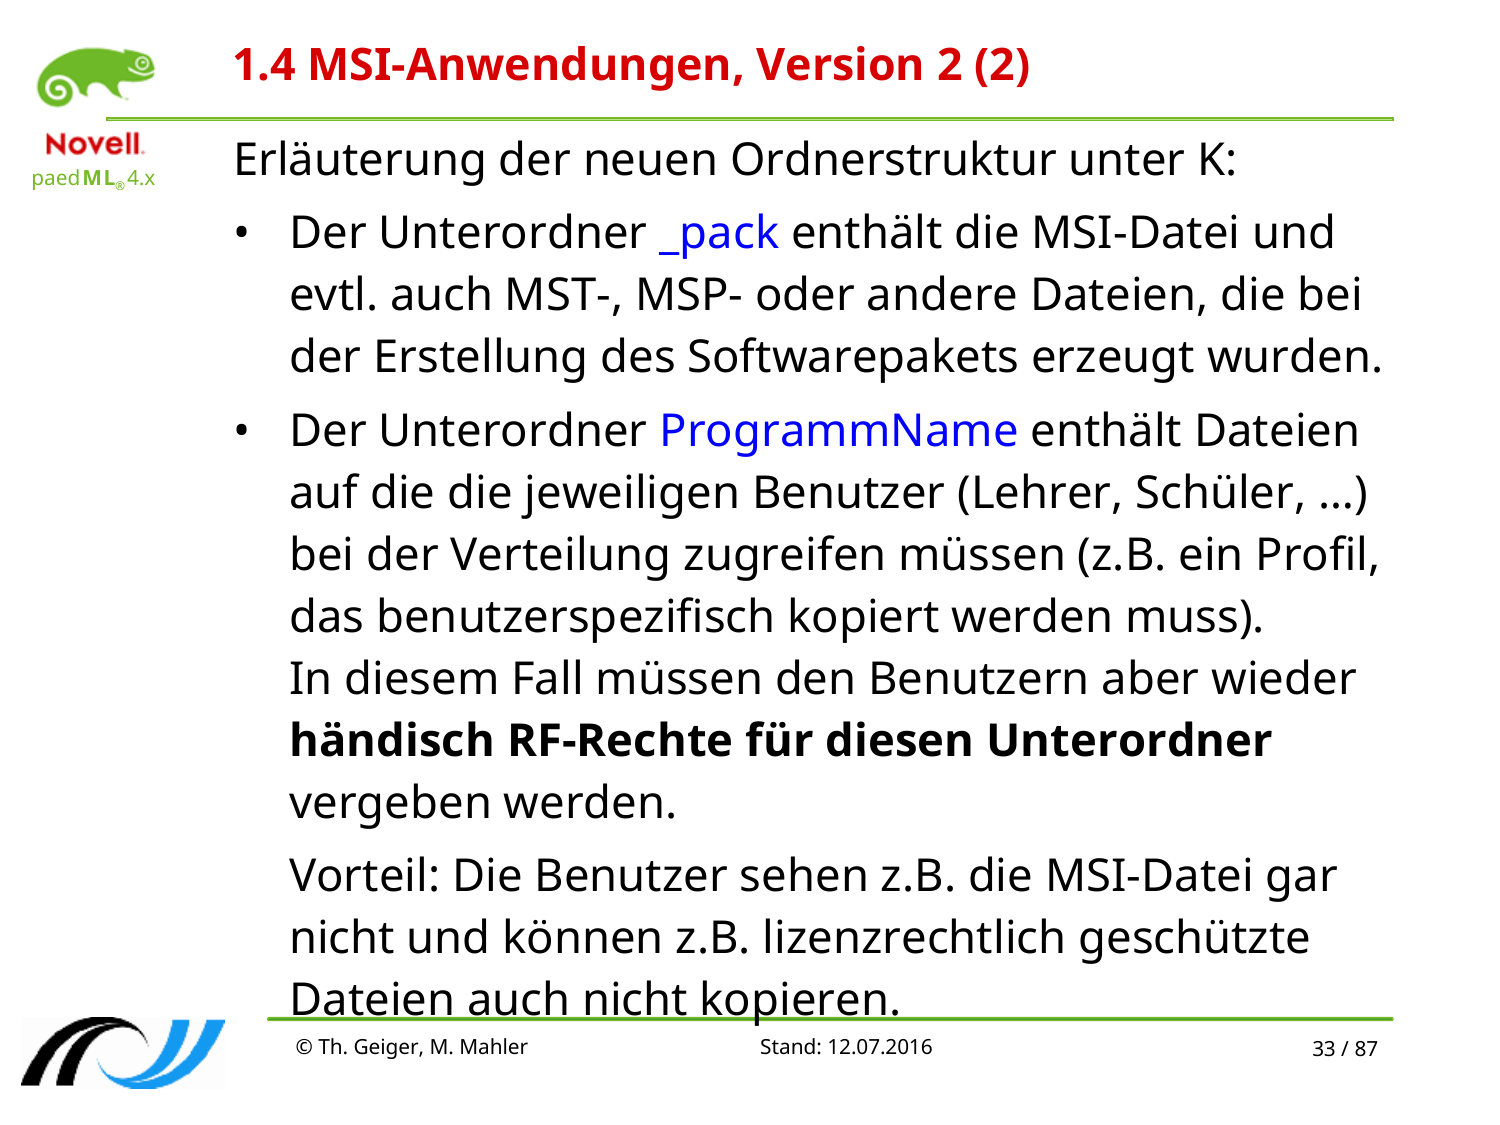

# 1.4 MSI-Anwendungen, Version 2 (2)
Erläuterung der neuen Ordnerstruktur unter K:
Der Unterordner _pack enthält die MSI-Datei und evtl. auch MST-, MSP- oder andere Dateien, die bei der Erstellung des Softwarepakets erzeugt wurden.
Der Unterordner ProgrammName enthält Dateien auf die die jeweiligen Benutzer (Lehrer, Schüler, …) bei der Verteilung zugreifen müssen (z.B. ein Profil, das benutzerspezifisch kopiert werden muss).
In diesem Fall müssen den Benutzern aber wieder händisch RF-Rechte für diesen Unterordner vergeben werden.
Vorteil: Die Benutzer sehen z.B. die MSI-Datei gar nicht und können z.B. lizenzrechtlich geschützte Dateien auch nicht kopieren.
© Th. Geiger, M. Mahler
12.07.2016
33